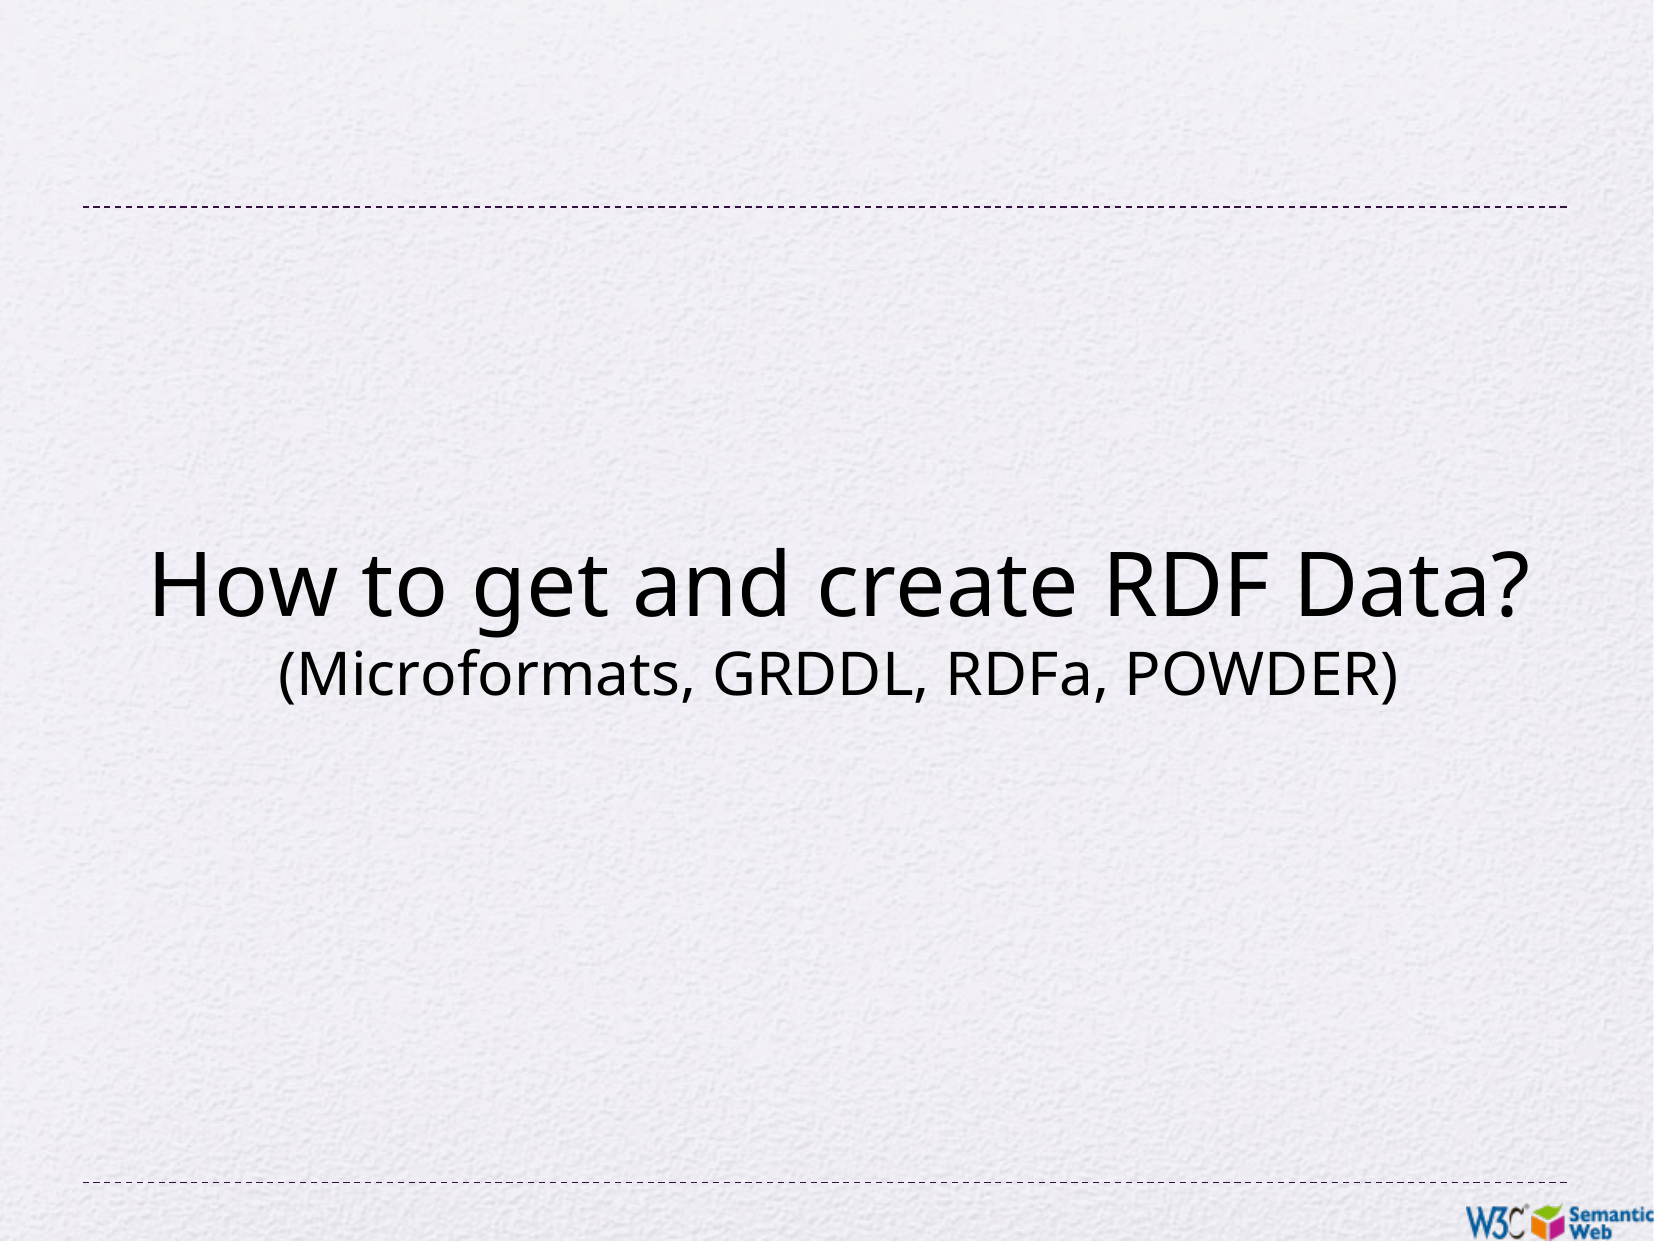

# How to get and create RDF Data? (Microformats, GRDDL, RDFa, POWDER)